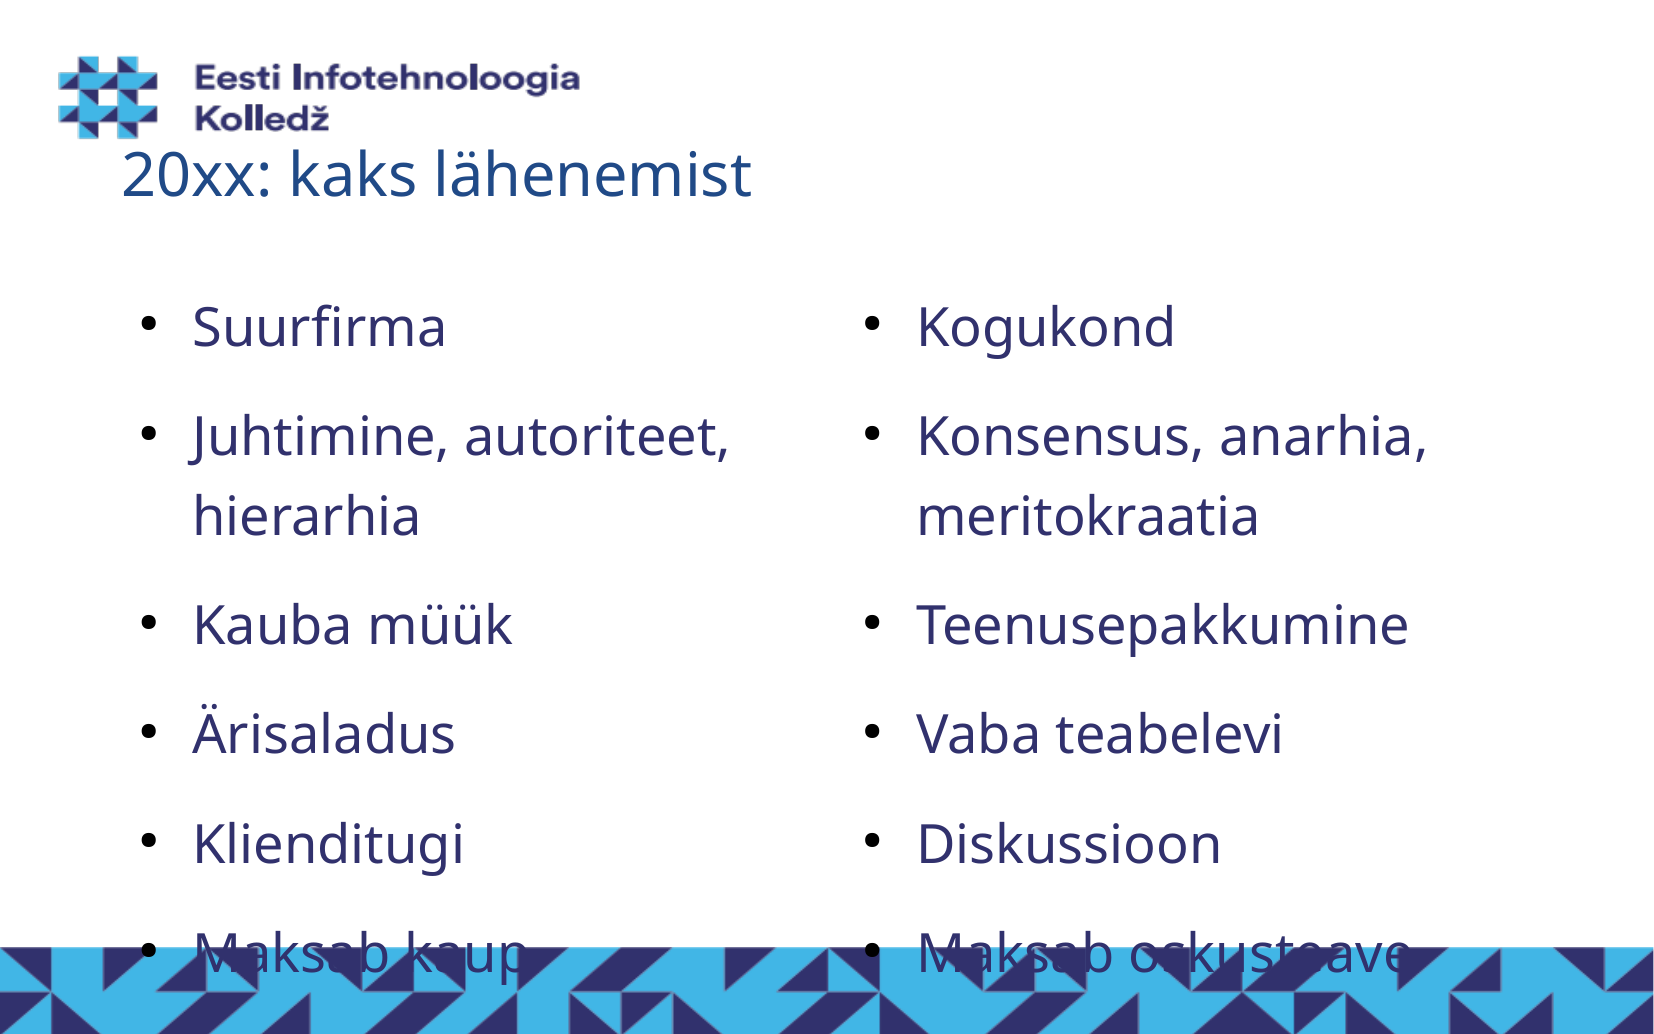

# 20xx: kaks lähenemist
Suurfirma
Juhtimine, autoriteet, hierarhia
Kauba müük
Ärisaladus
Klienditugi
Maksab kaup
Kogukond
Konsensus, anarhia, meritokraatia
Teenusepakkumine
Vaba teabelevi
Diskussioon
Maksab oskusteave